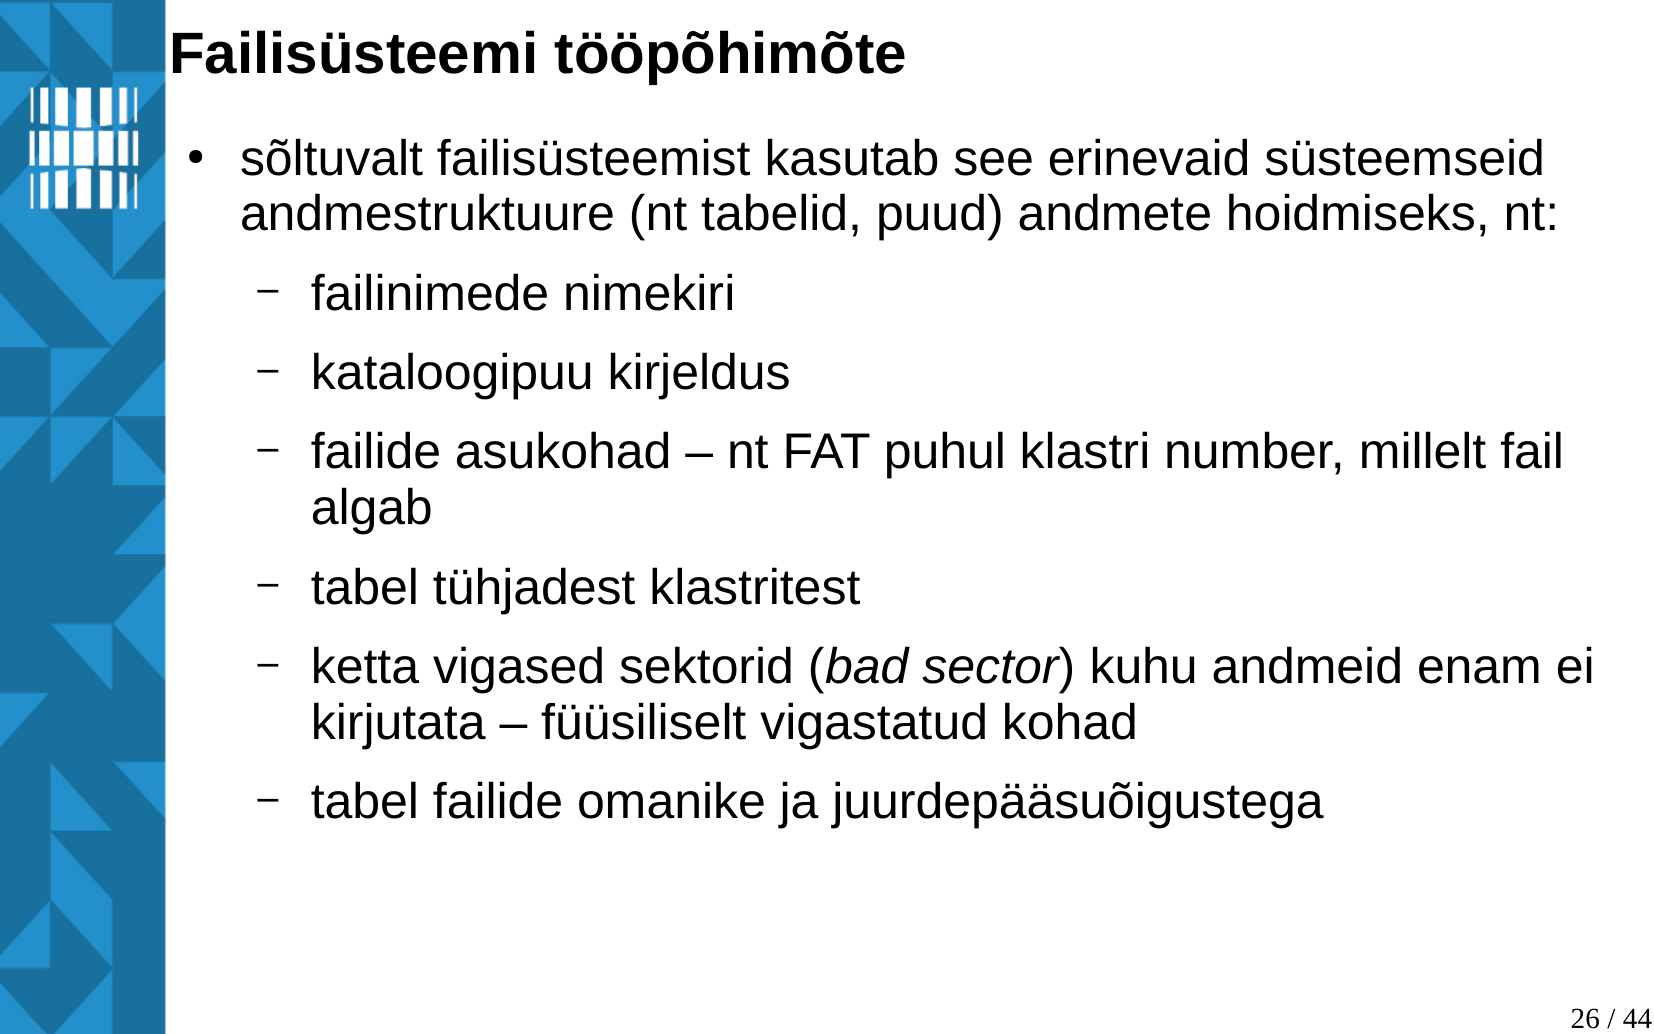

# Failisüsteemi tööpõhimõte
sõltuvalt failisüsteemist kasutab see erinevaid süsteemseid andmestruktuure (nt tabelid, puud) andmete hoidmiseks, nt:
failinimede nimekiri
kataloogipuu kirjeldus
failide asukohad – nt FAT puhul klastri number, millelt fail algab
tabel tühjadest klastritest
ketta vigased sektorid (bad sector) kuhu andmeid enam ei kirjutata – füüsiliselt vigastatud kohad
tabel failide omanike ja juurdepääsuõigustega
26